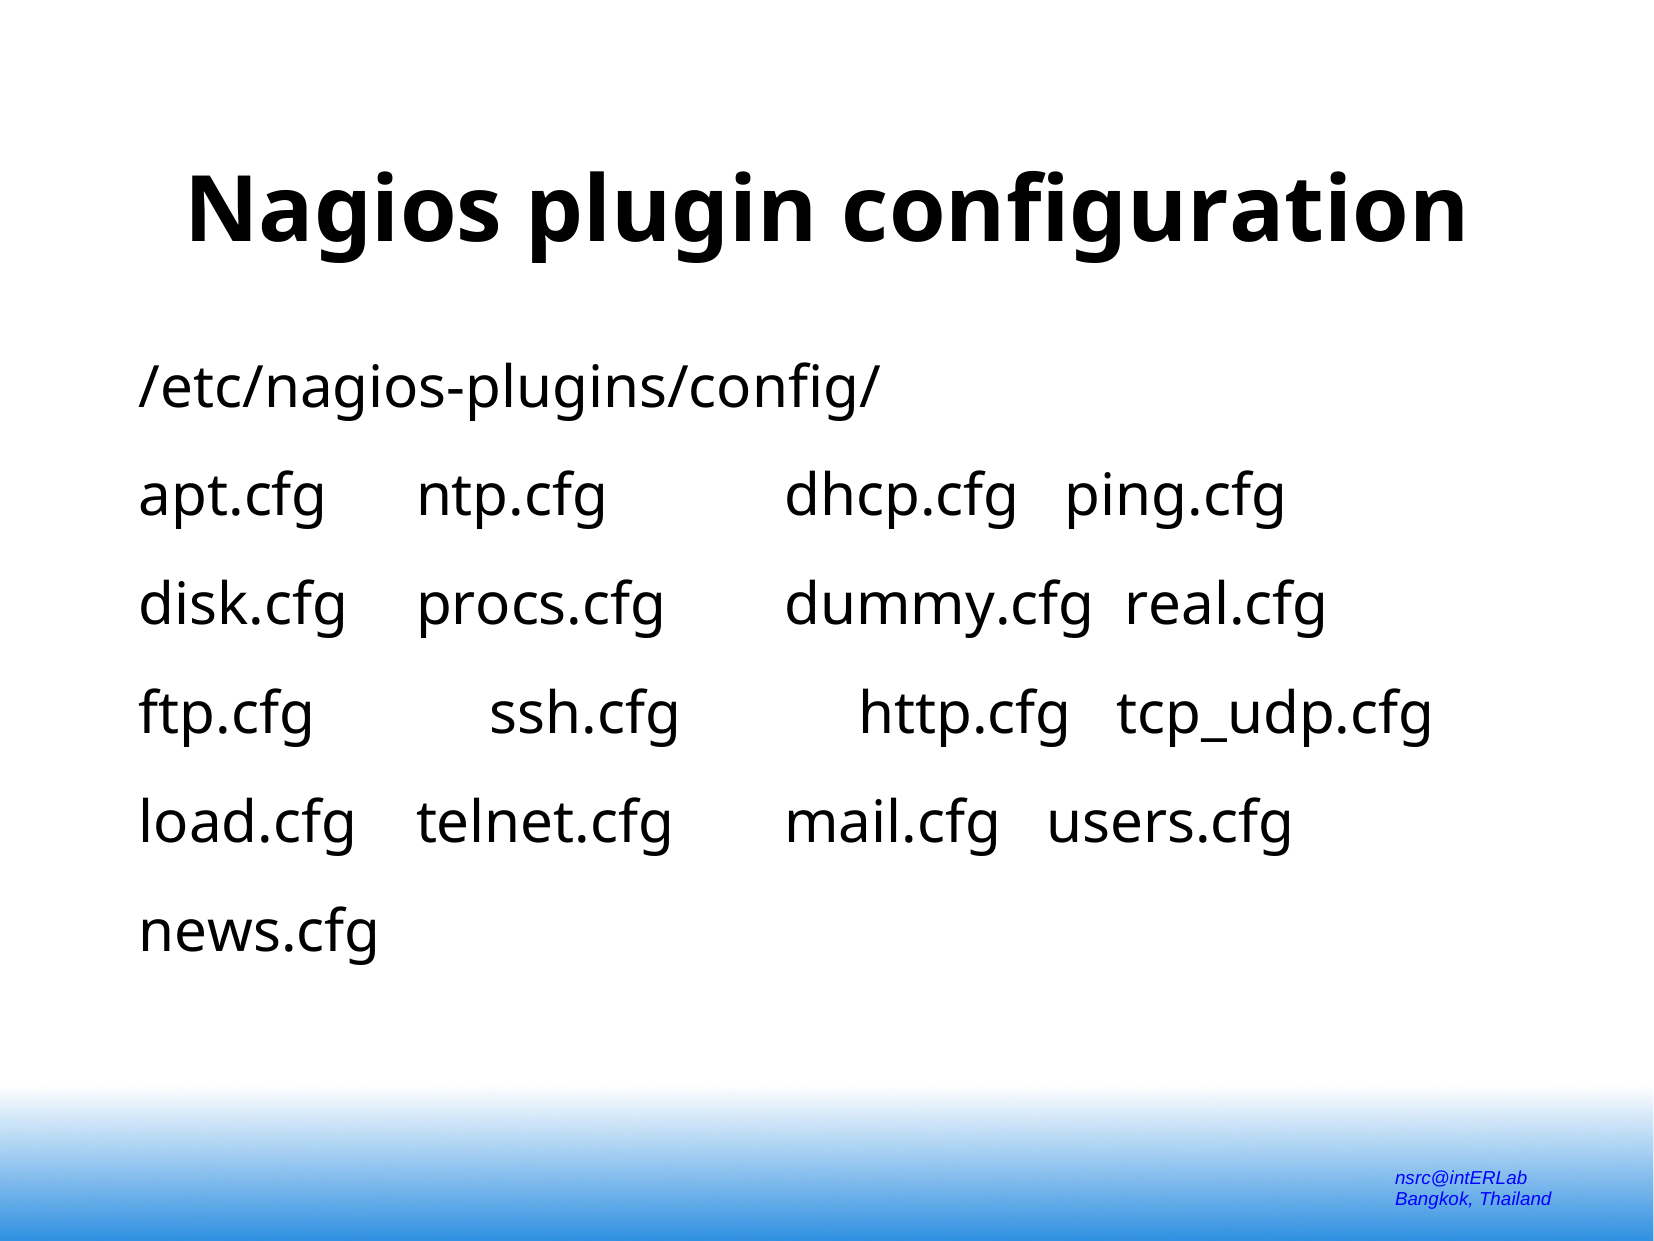

# Nagios plugin configuration
/etc/nagios-plugins/config/
apt.cfg 	ntp.cfg			dhcp.cfg ping.cfg
disk.cfg 	procs.cfg		dummy.cfg real.cfg
ftp.cfg 		ssh.cfg			http.cfg tcp_udp.cfg
load.cfg 	telnet.cfg		mail.cfg users.cfg
news.cfg